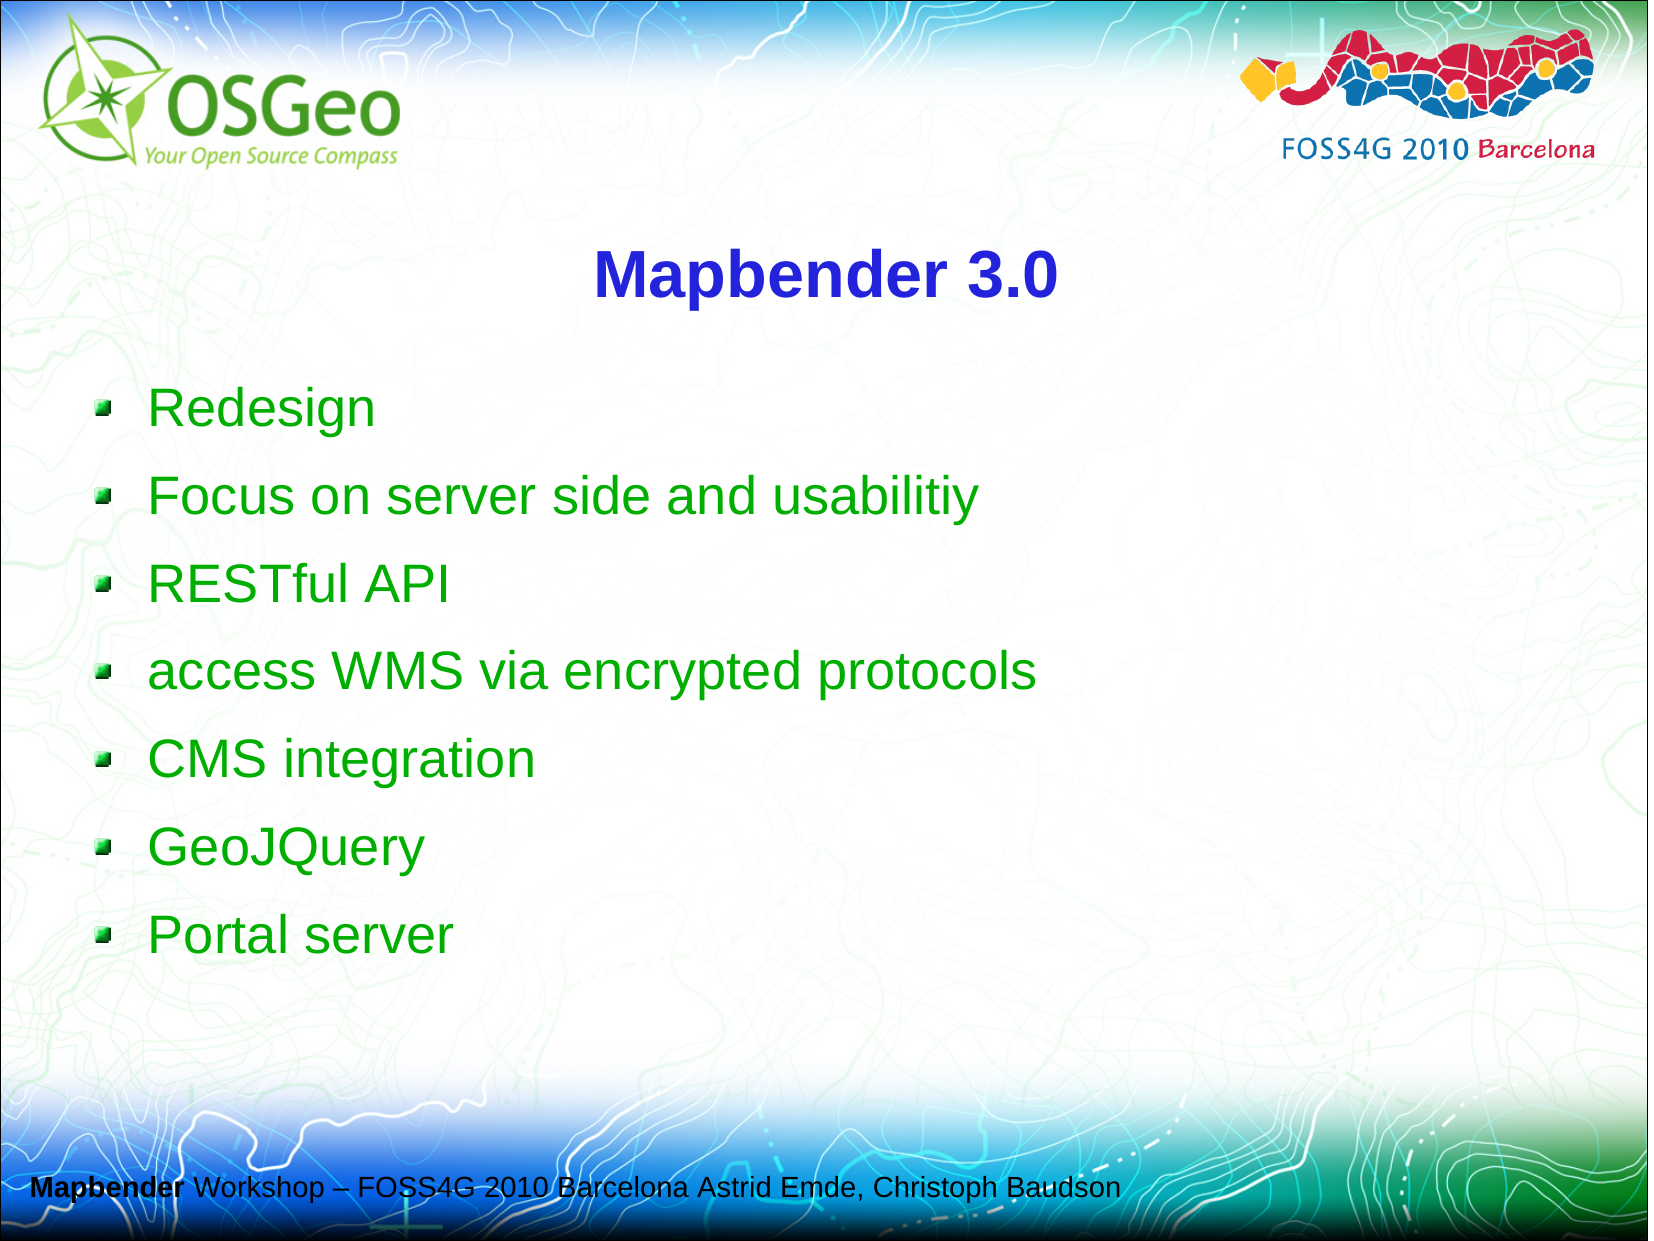

# Mapbender 3.0
Redesign
Focus on server side and usabilitiy
RESTful API
access WMS via encrypted protocols
CMS integration
GeoJQuery
Portal server